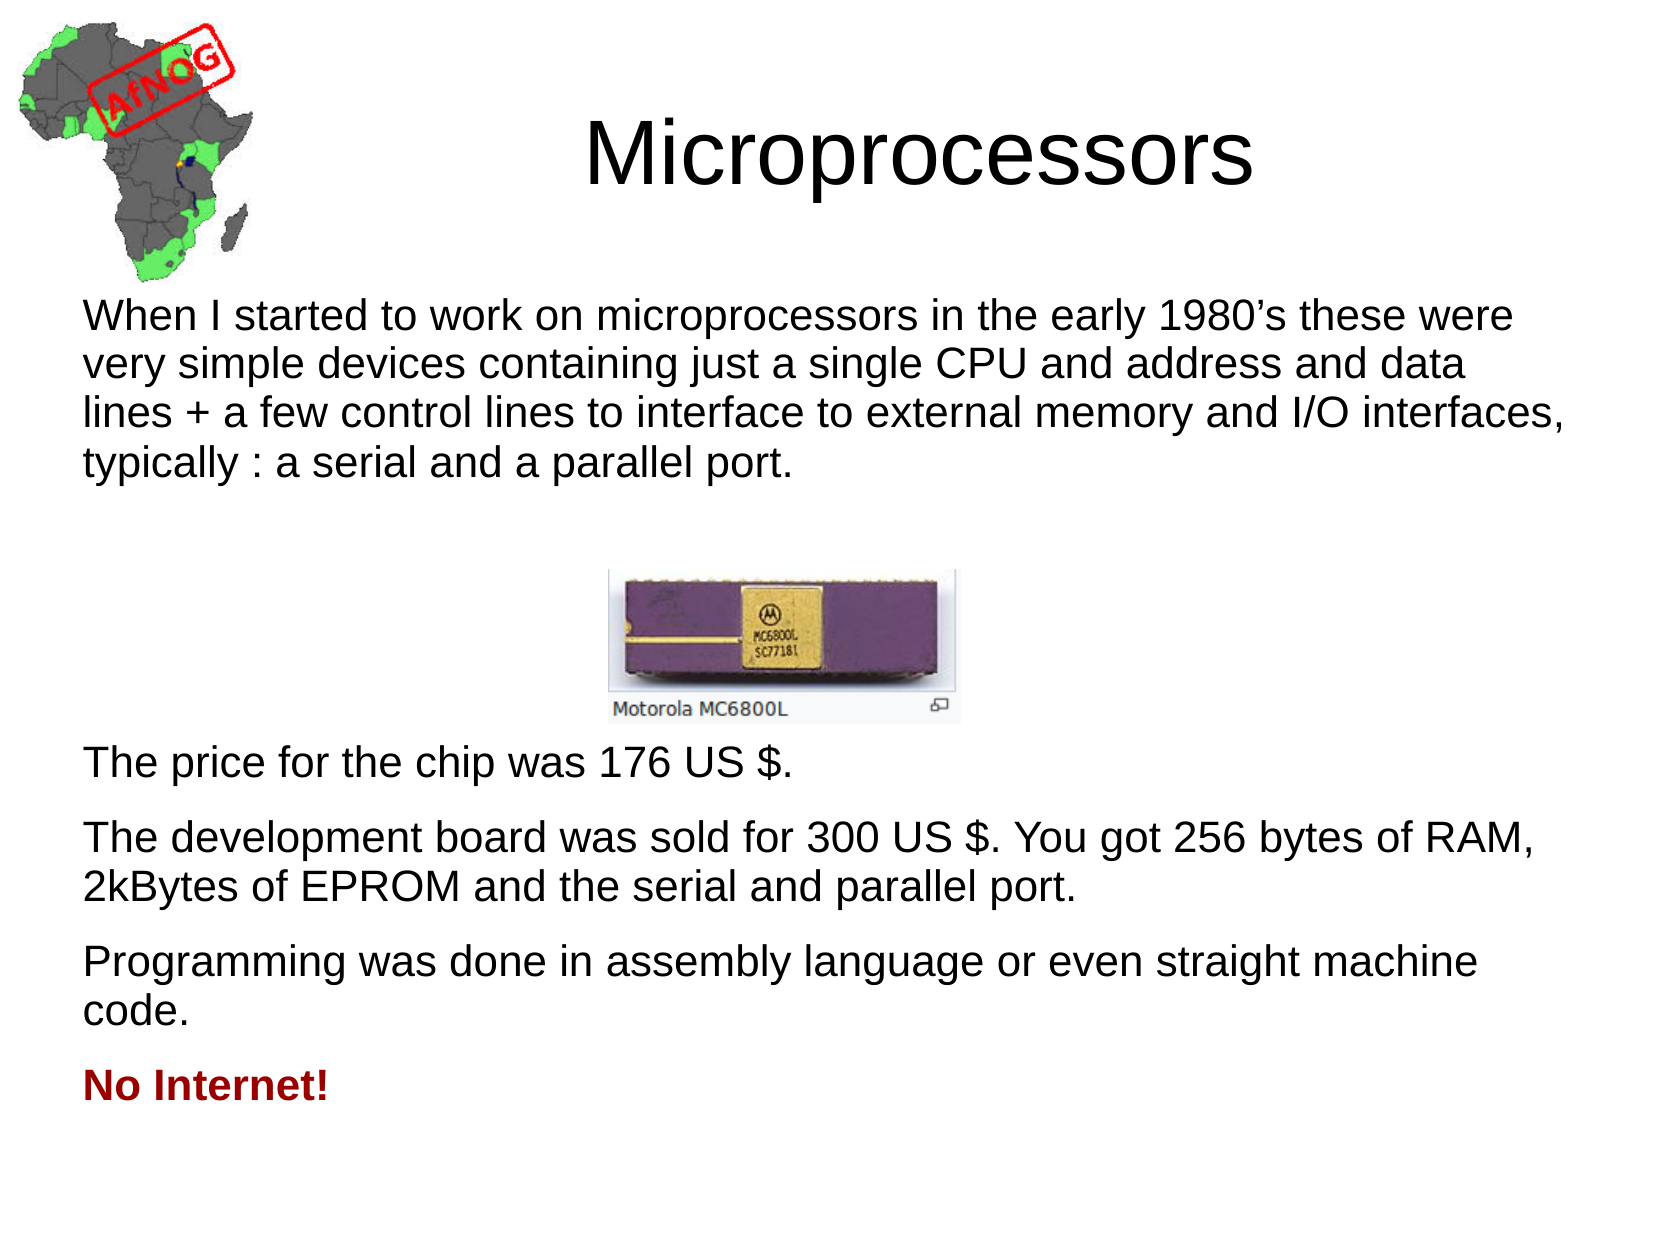

# Microprocessors
When I started to work on microprocessors in the early 1980’s these were very simple devices containing just a single CPU and address and data lines + a few control lines to interface to external memory and I/O interfaces, typically : a serial and a parallel port.
The price for the chip was 176 US $.
The development board was sold for 300 US $. You got 256 bytes of RAM, 2kBytes of EPROM and the serial and parallel port.
Programming was done in assembly language or even straight machine code.
No Internet!